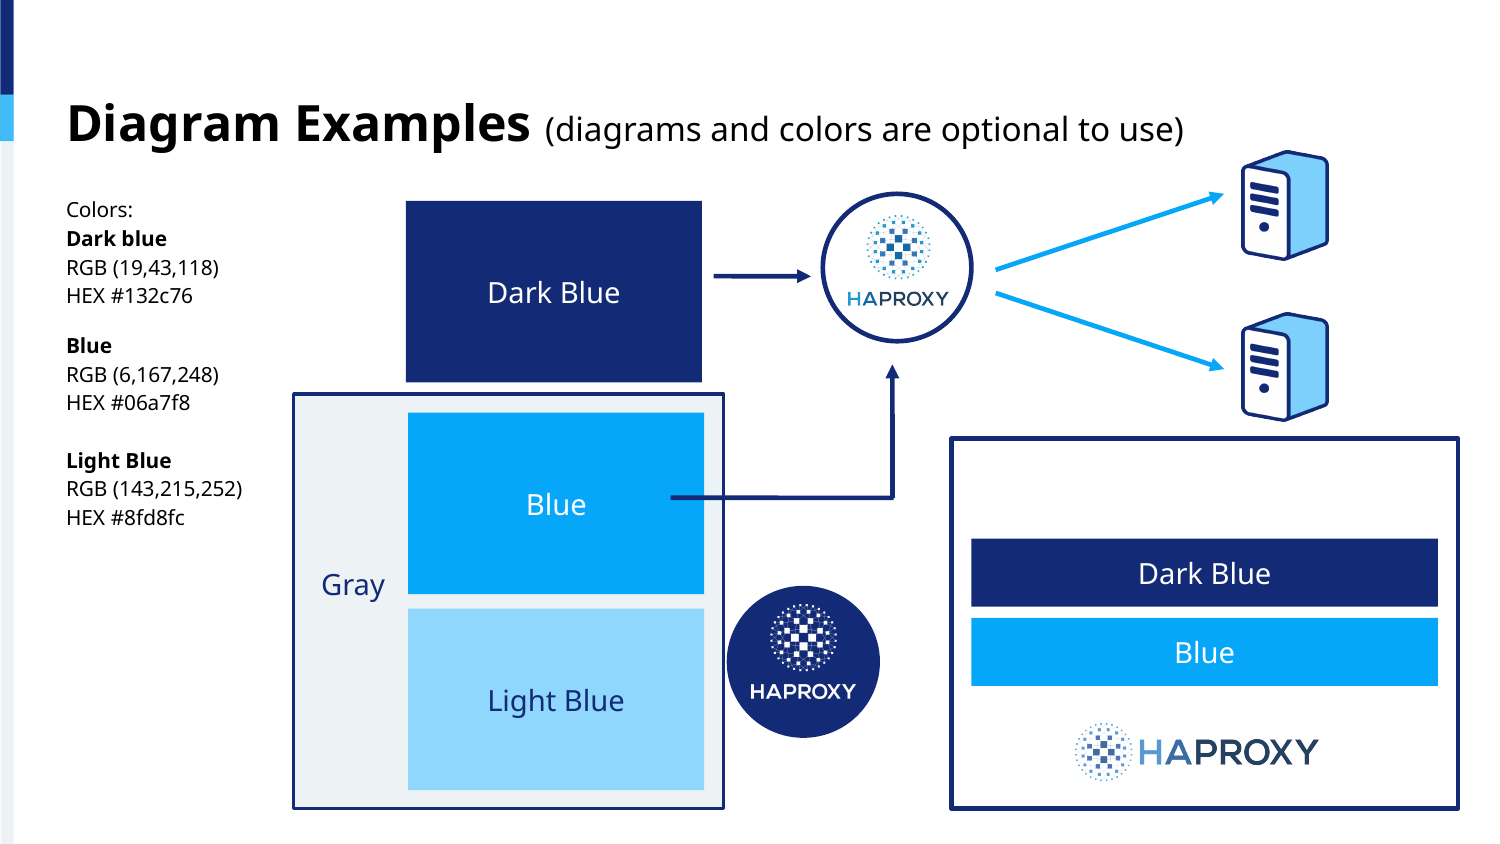

# Diagram Examples (diagrams and colors are optional to use)
Colors:
Dark blue
RGB (19,43,118)
HEX #132c76
Blue
RGB (6,167,248)
HEX #06a7f8
Light Blue
RGB (143,215,252)
HEX #8fd8fc
Dark Blue
Blue
Dark Blue
Gray
Light Blue
Blue